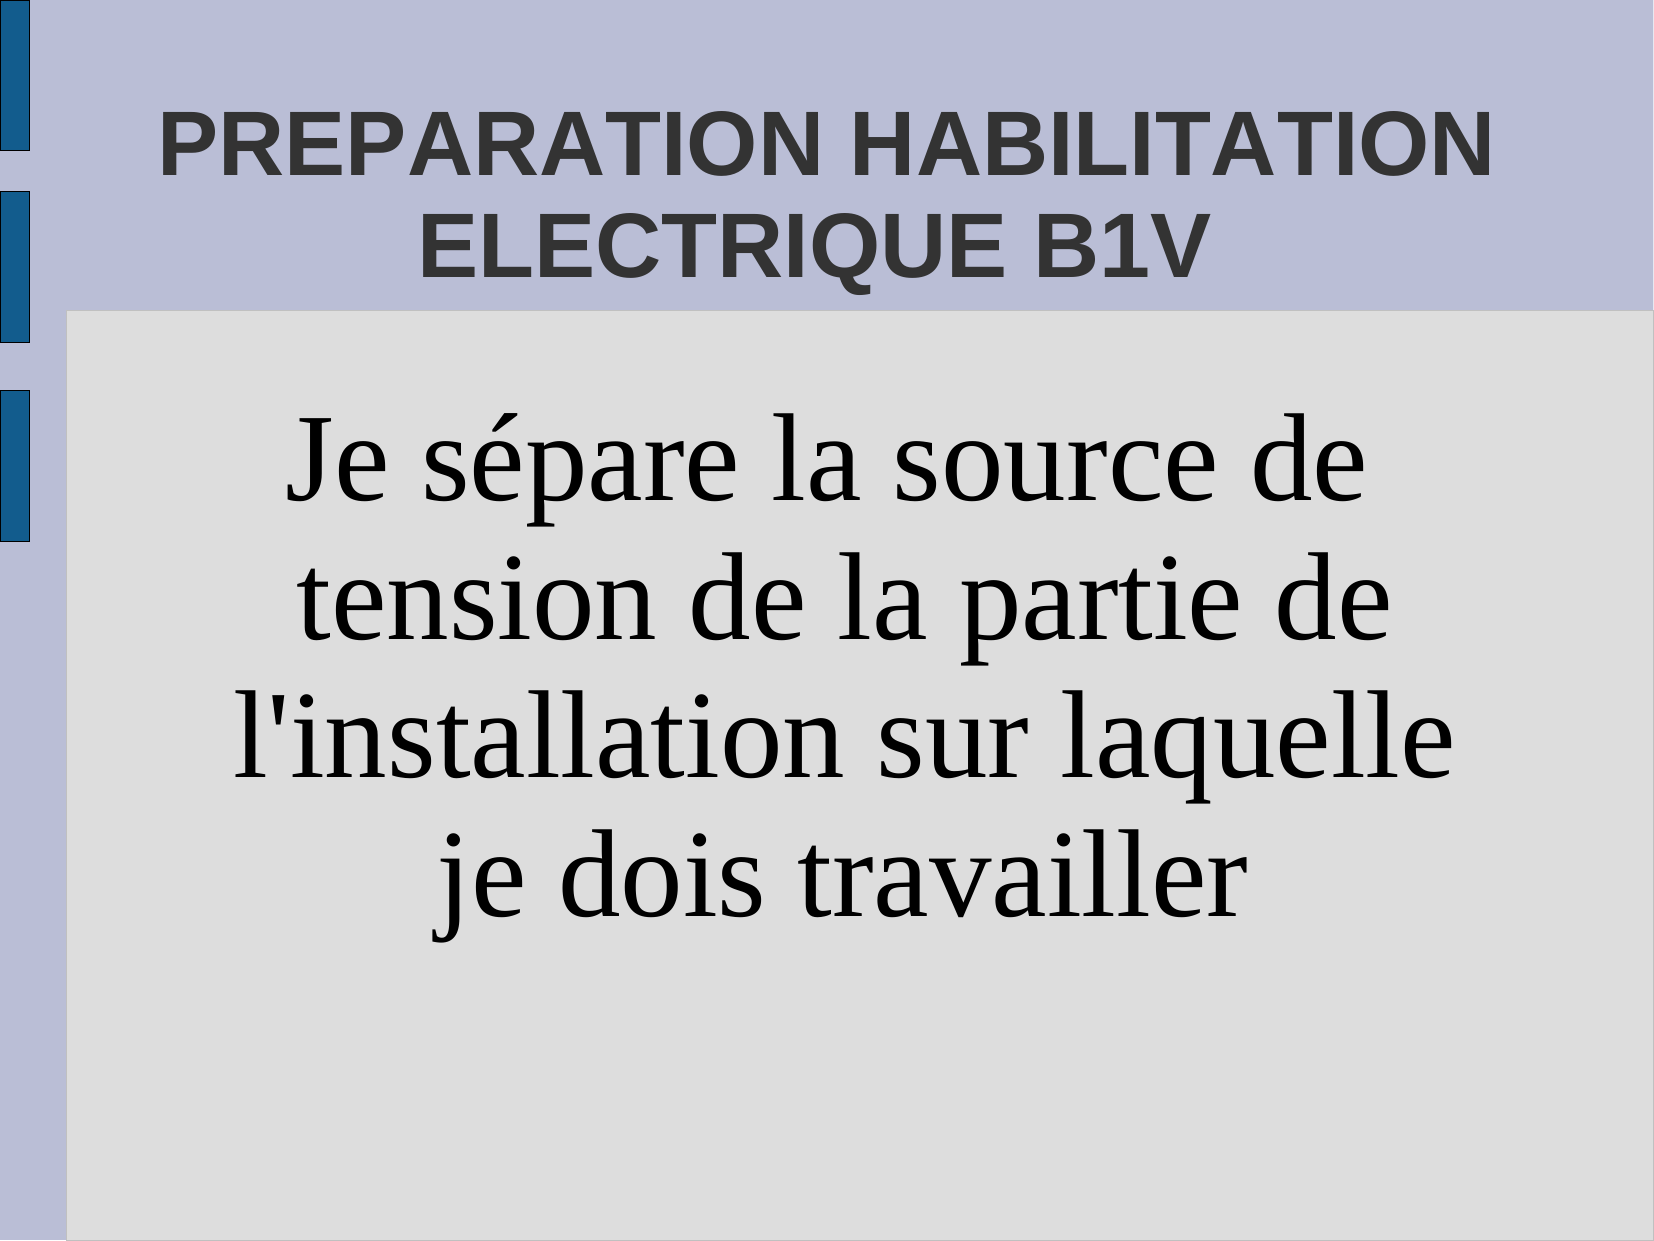

# PREPARATION HABILITATION ELECTRIQUE B1V
Je sépare la source de tension de la partie de l'installation sur laquelle
 je dois travailler